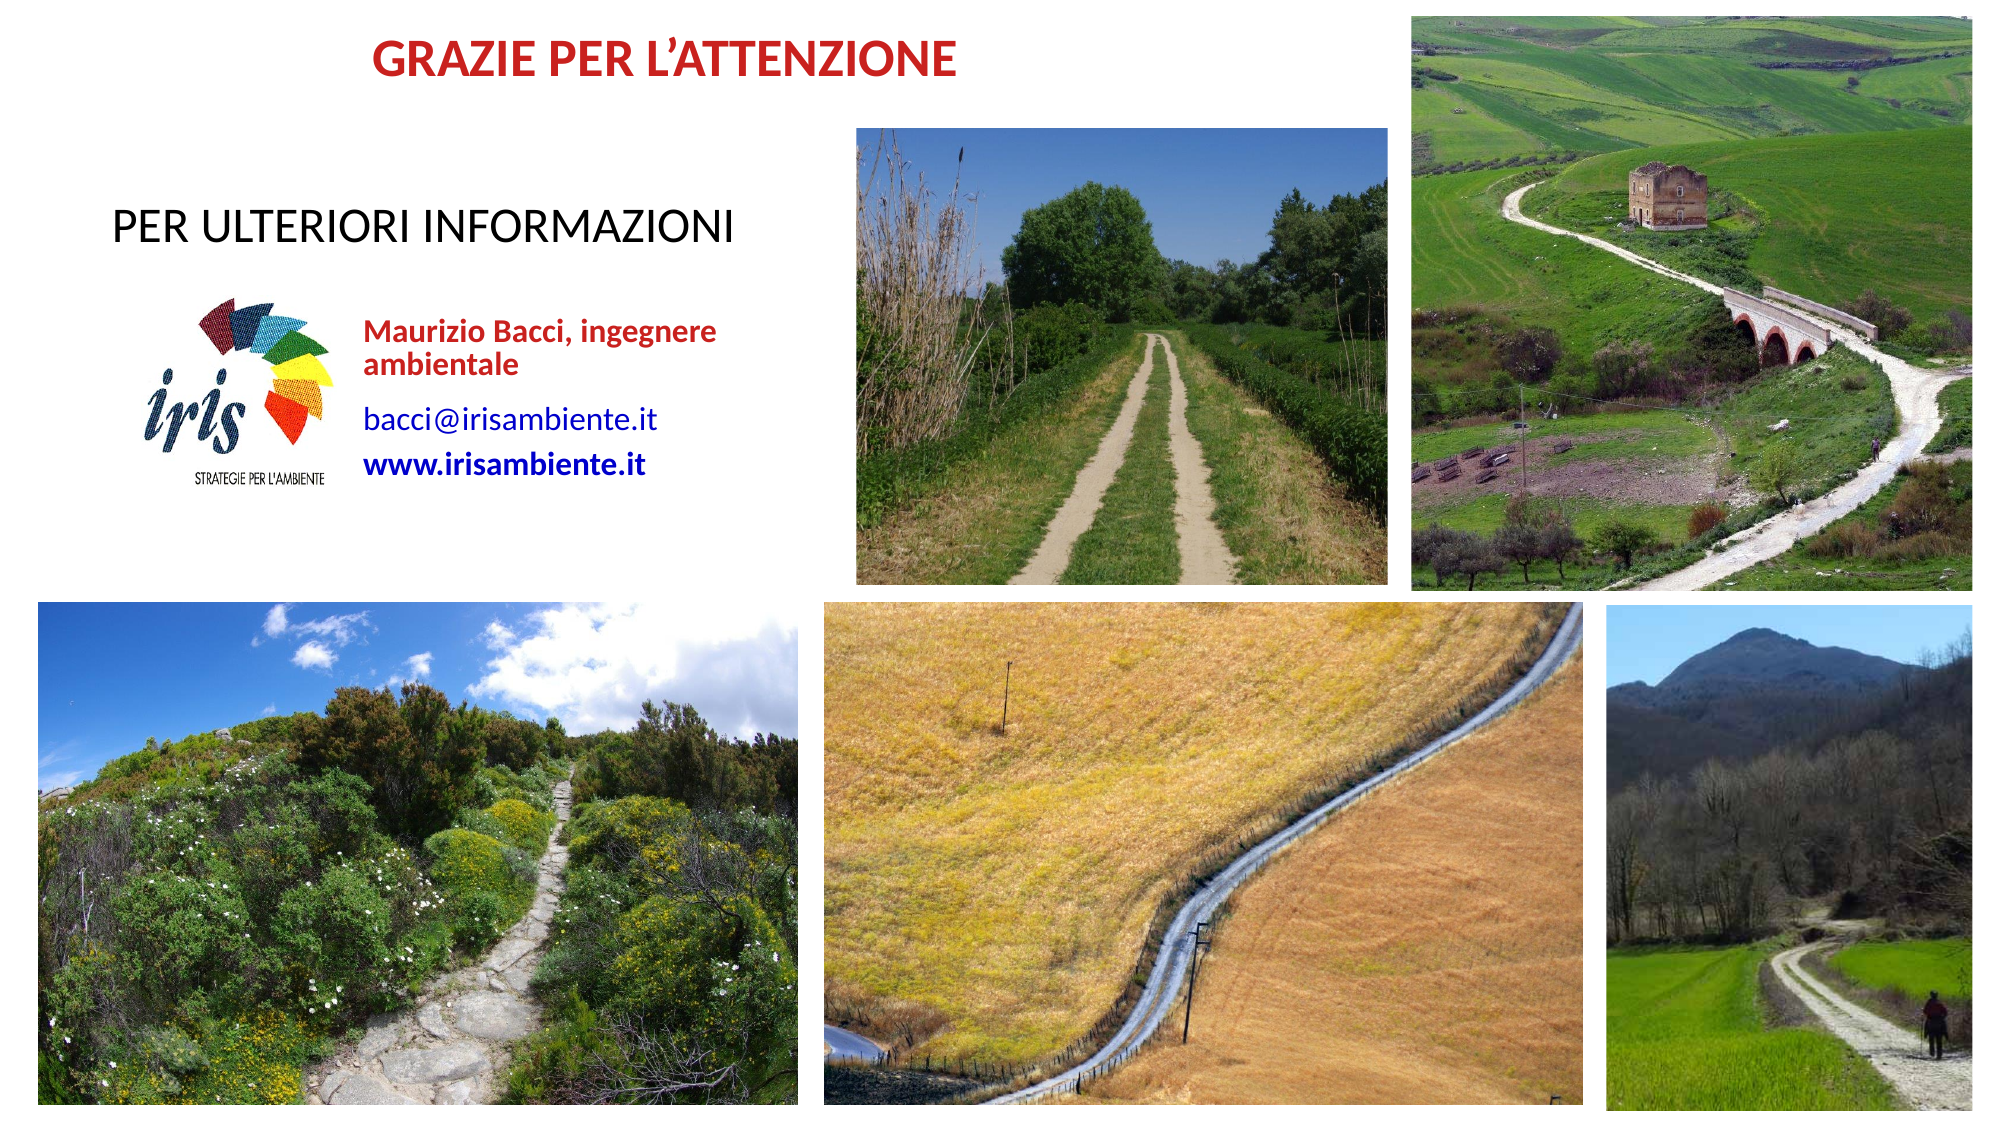

# GRAZIE PER L’ATTENZIONE
PER ULTERIORI INFORMAZIONI
Maurizio Bacci, ingegnere ambientale
bacci@irisambiente.it
www.irisambiente.it